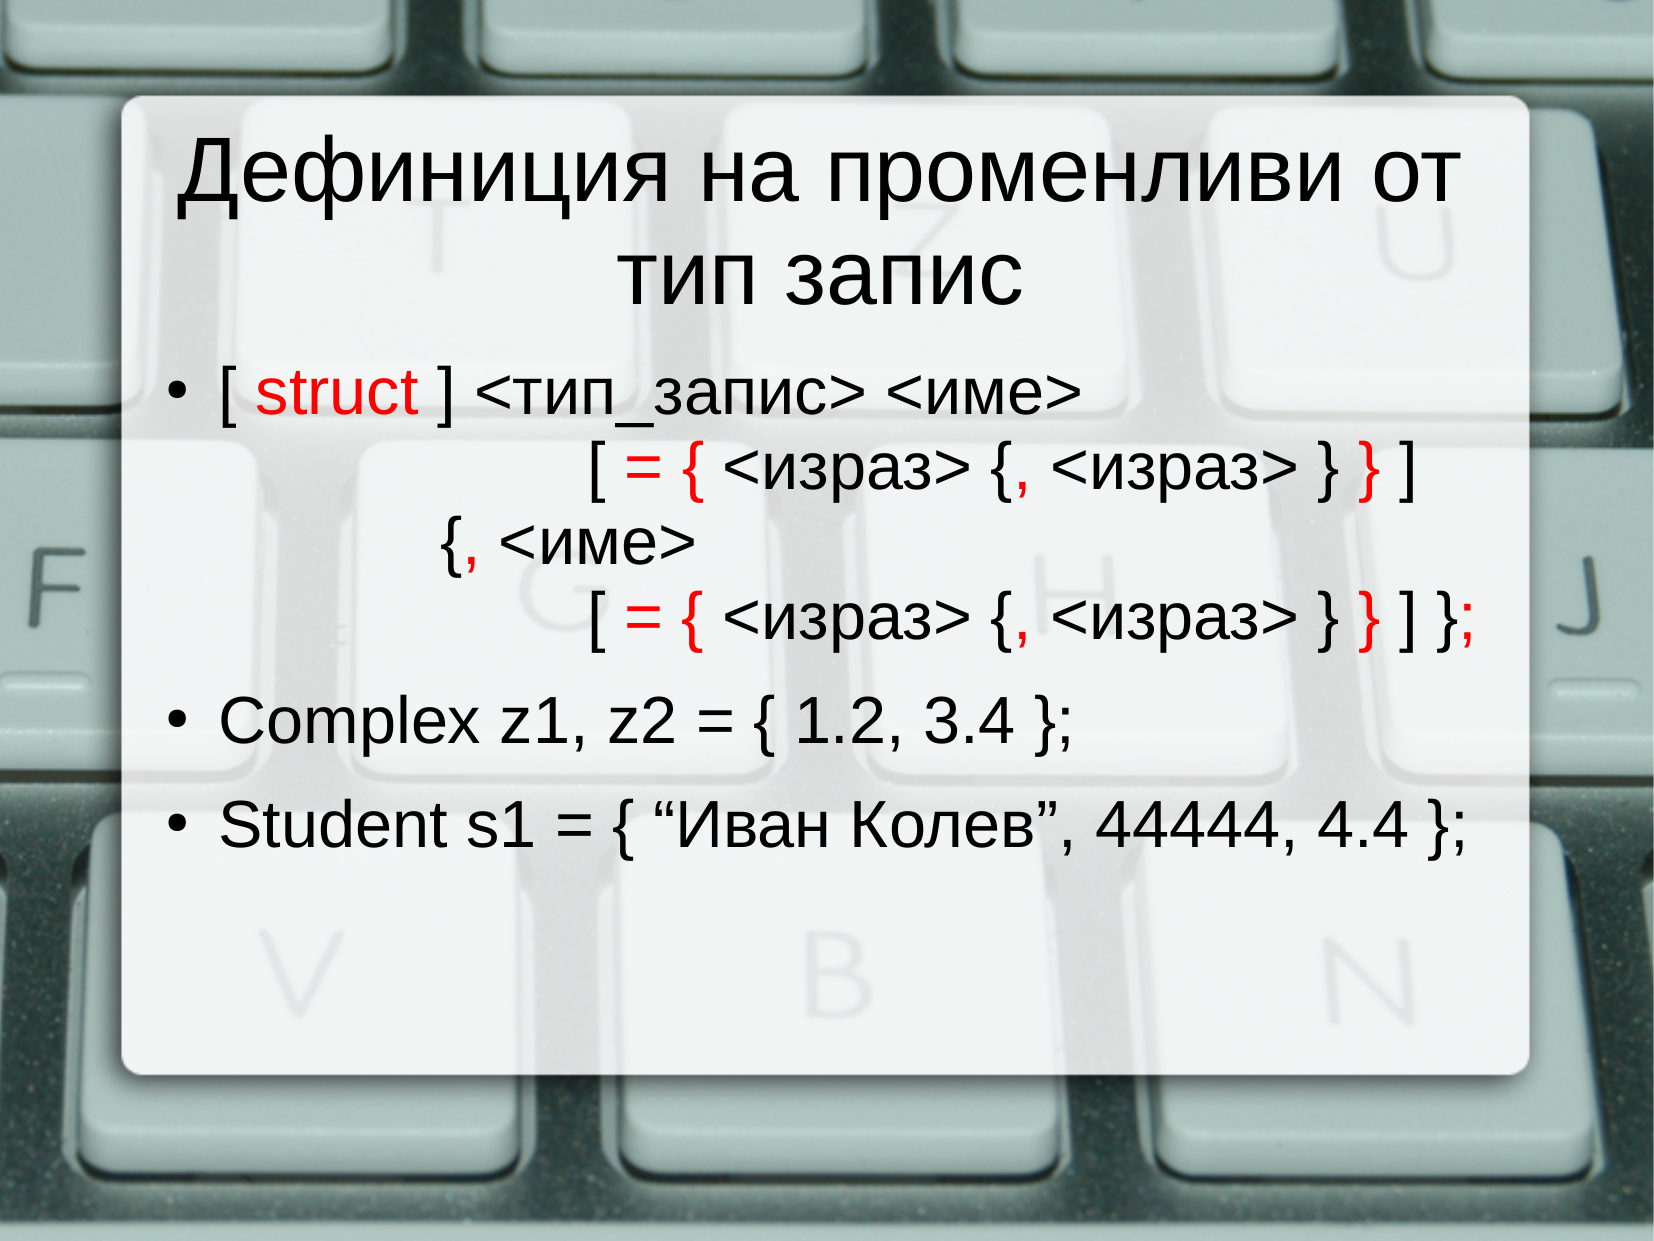

# Дефиниция на променливи от тип запис
[ struct ] <тип_запис> <име>
					[ = { <израз> {, <израз> } } ]
			{, <име>
					[ = { <израз> {, <израз> } } ] };
Complex z1, z2 = { 1.2, 3.4 };
Student s1 = { “Иван Колев”, 44444, 4.4 };